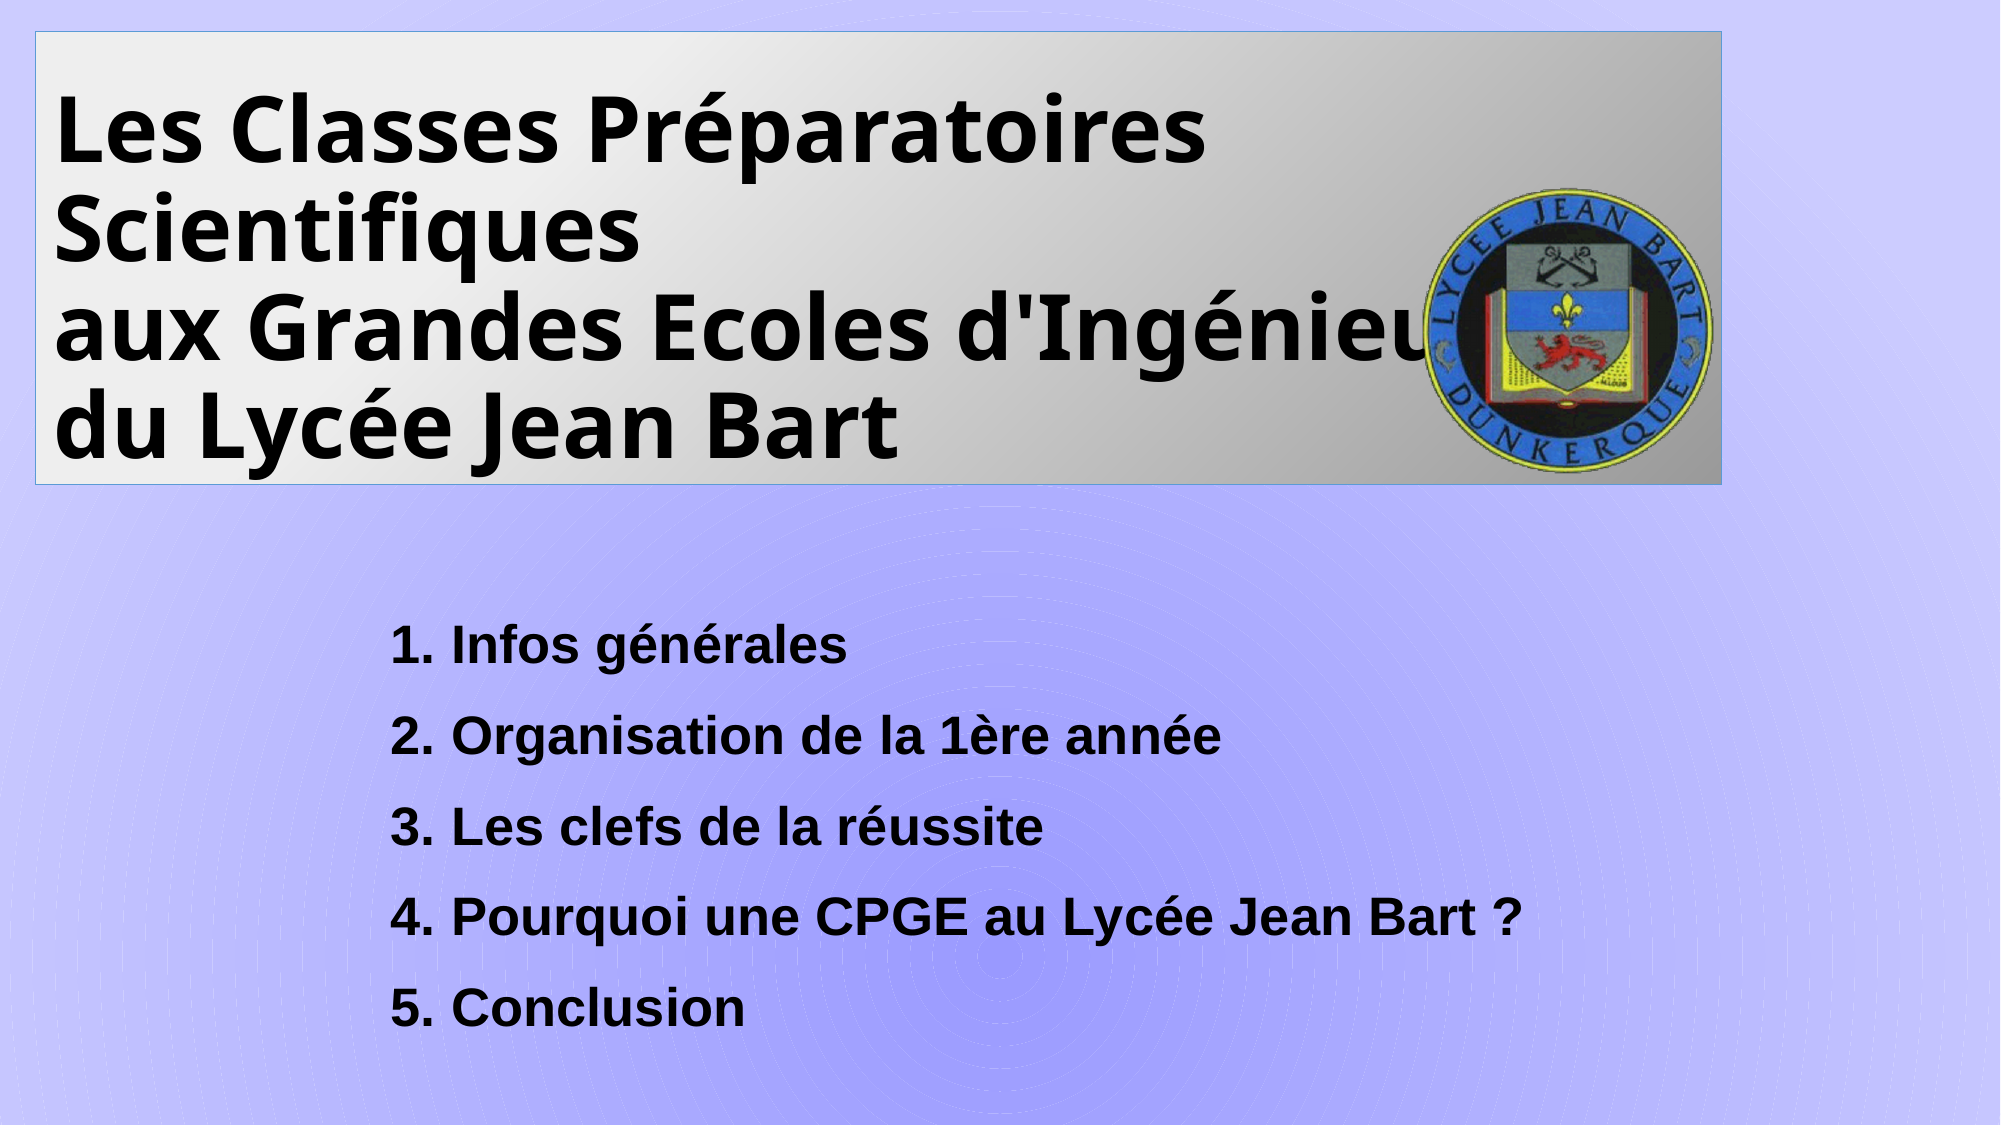

# Les Classes Préparatoires Scientifiques aux Grandes Ecoles d'Ingénieurs du Lycée Jean Bart
 Infos générales
 Organisation de la 1ère année
 Les clefs de la réussite
 Pourquoi une CPGE au Lycée Jean Bart ?
 Conclusion